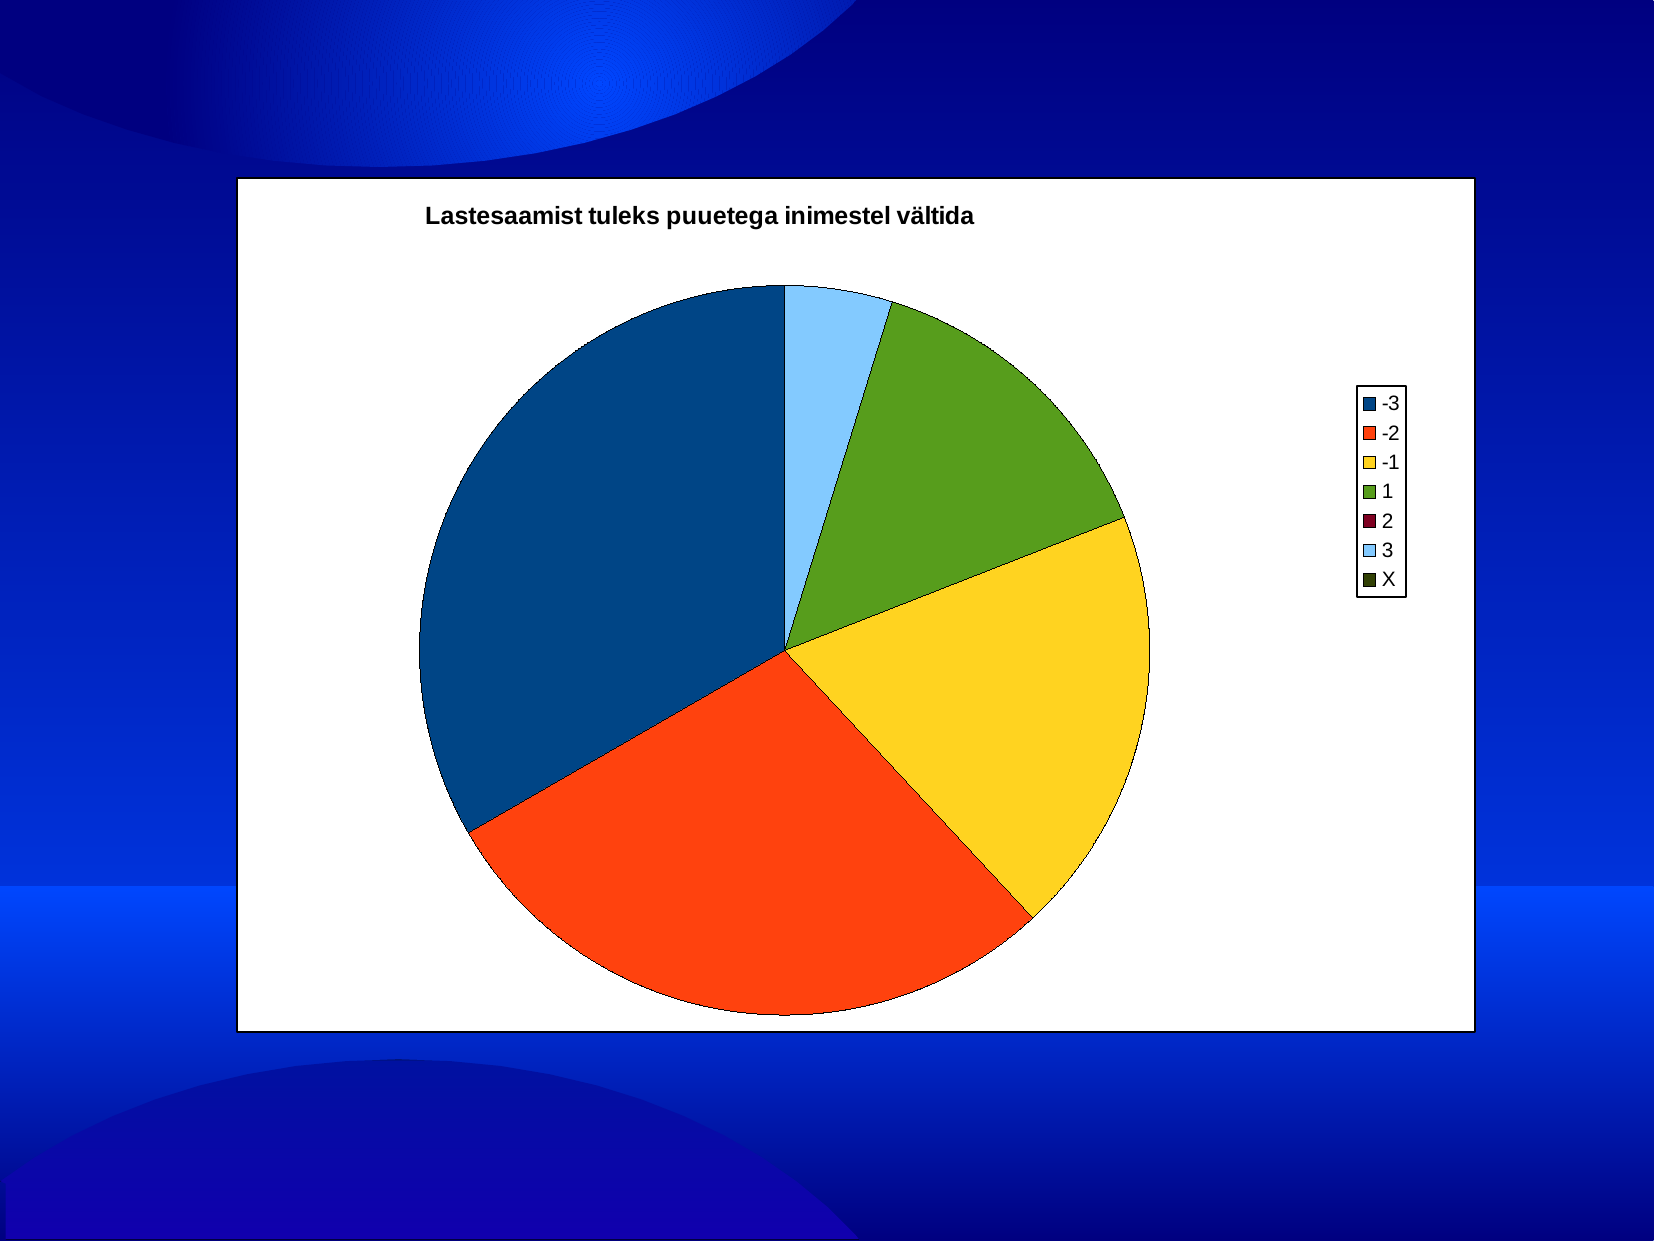

### Chart: Lastesaamist tuleks puuetega inimestel vältida
| Category | Rida 17 |
|---|---|
| -3 | 7.0 |
| -2 | 6.0 |
| -1 | 4.0 |
| 1 | 3.0 |
| 2 | None |
| 3 | 1.0 |
| X | None |